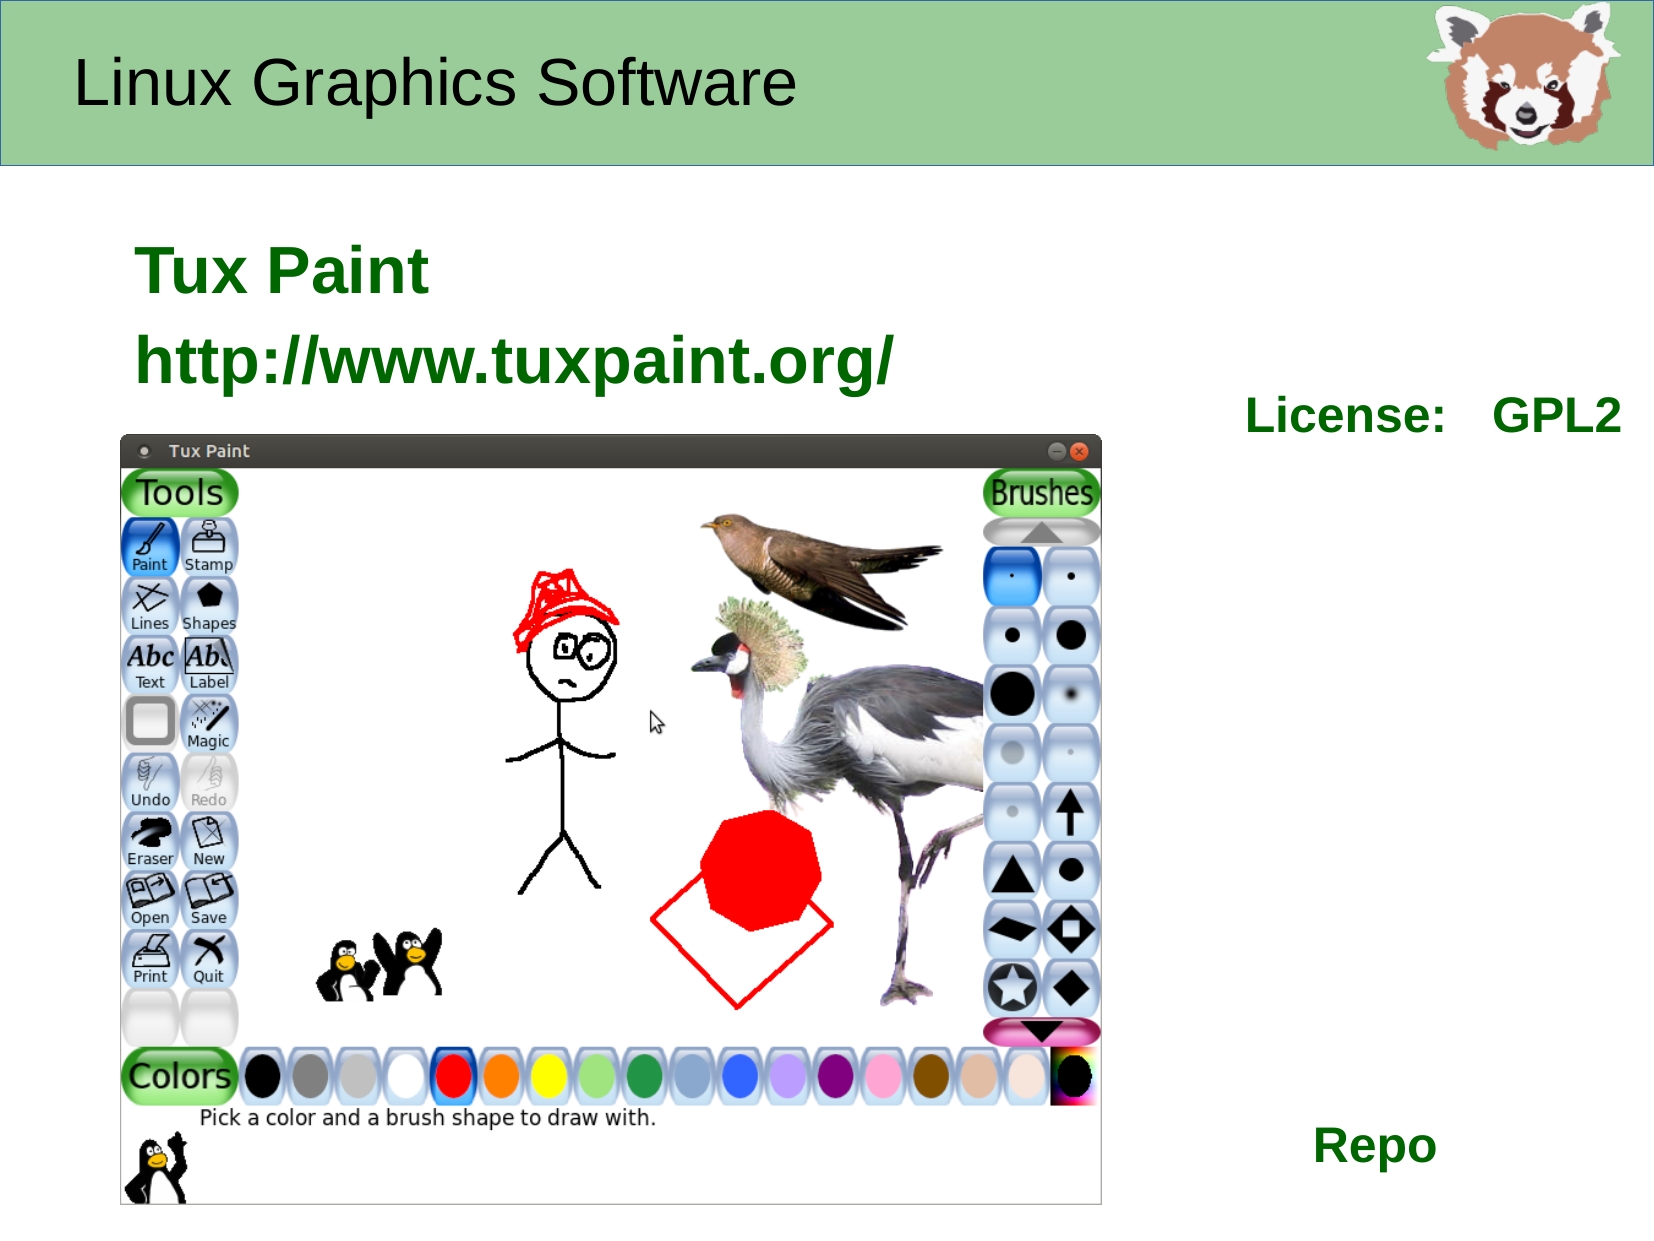

# Linux Graphics Software
Tux Paint
http://www.tuxpaint.org/
License:
GPL2
Repo